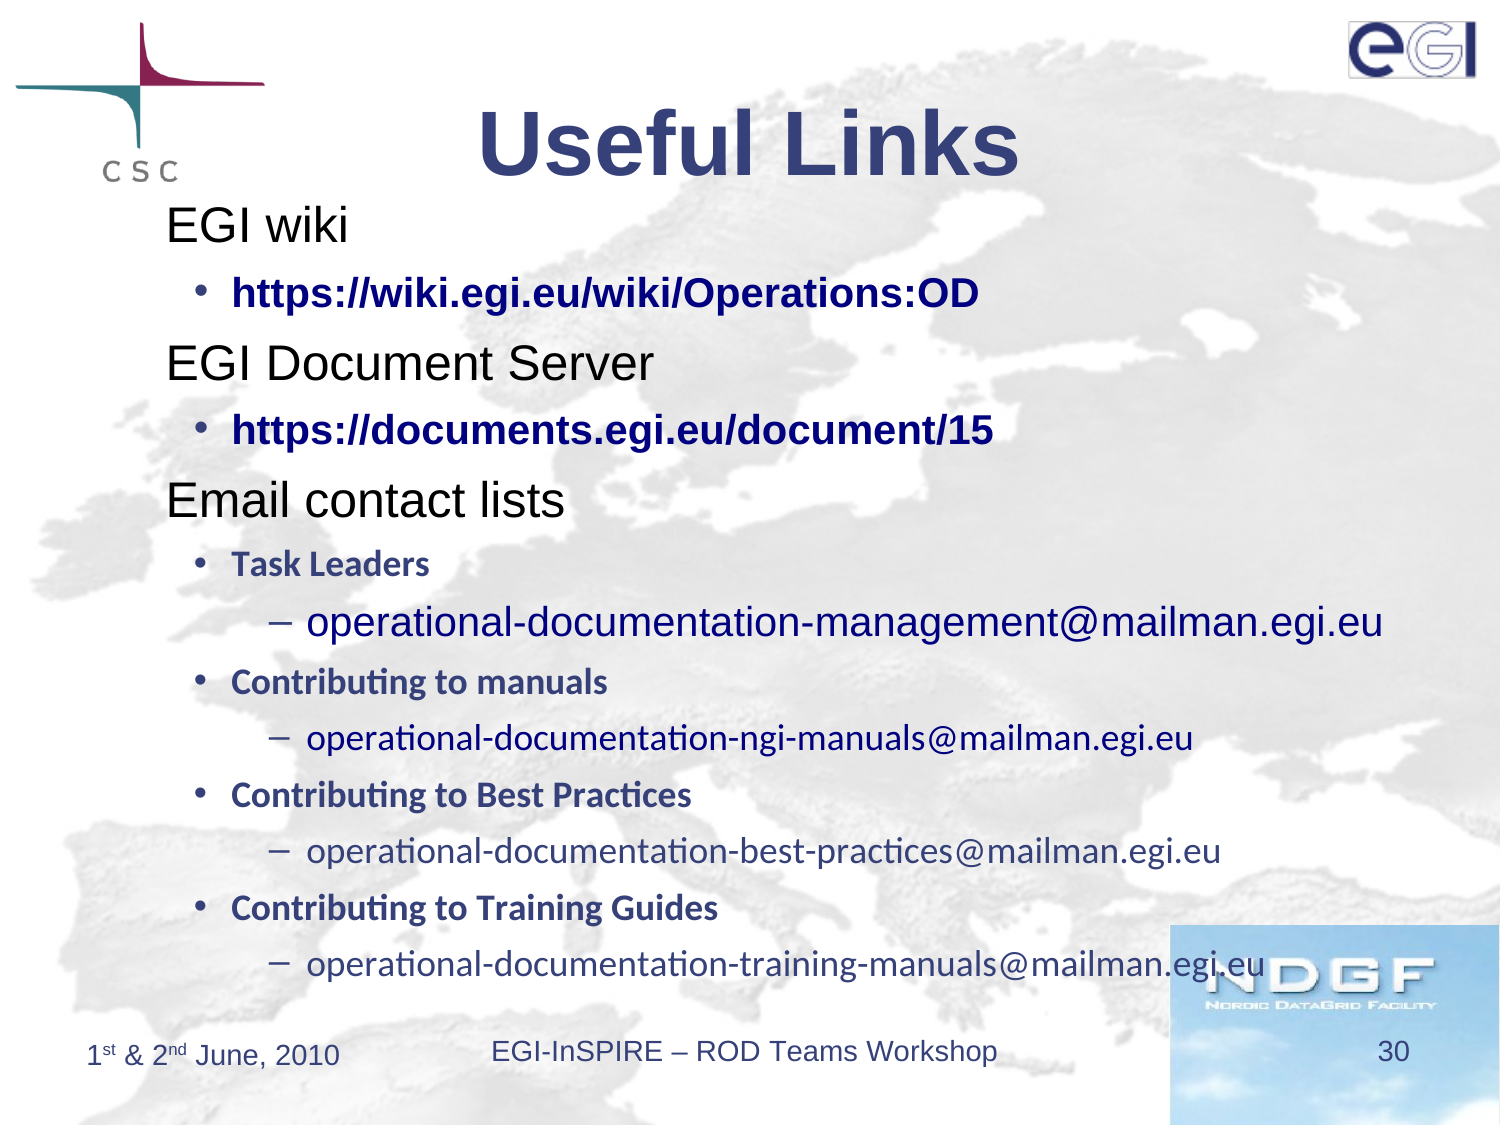

# Useful Links
EGI wiki
https://wiki.egi.eu/wiki/Operations:OD
EGI Document Server
https://documents.egi.eu/document/15
Email contact lists
Task Leaders
operational-documentation-management@mailman.egi.eu
Contributing to manuals
operational-documentation-ngi-manuals@mailman.egi.eu
Contributing to Best Practices
operational-documentation-best-practices@mailman.egi.eu
Contributing to Training Guides
operational-documentation-training-manuals@mailman.egi.eu
30